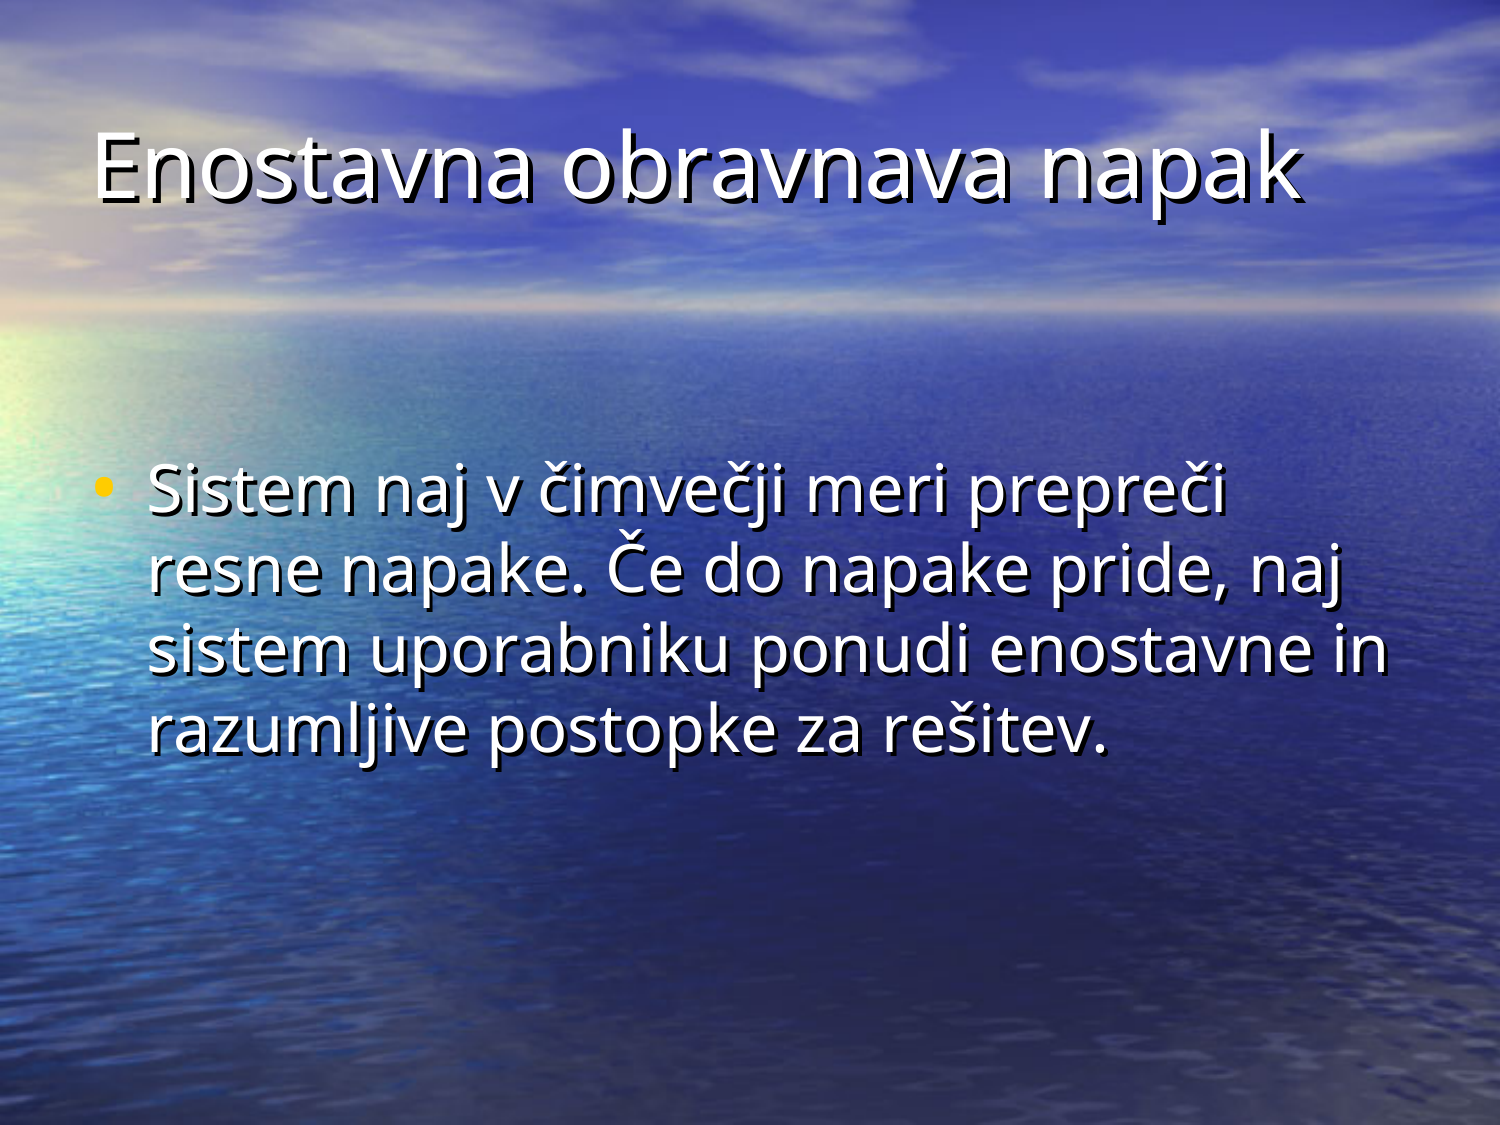

# Enostavna obravnava napak
Sistem naj v čimvečji meri prepreči resne napake. Če do napake pride, naj sistem uporabniku ponudi enostavne in razumljive postopke za rešitev.